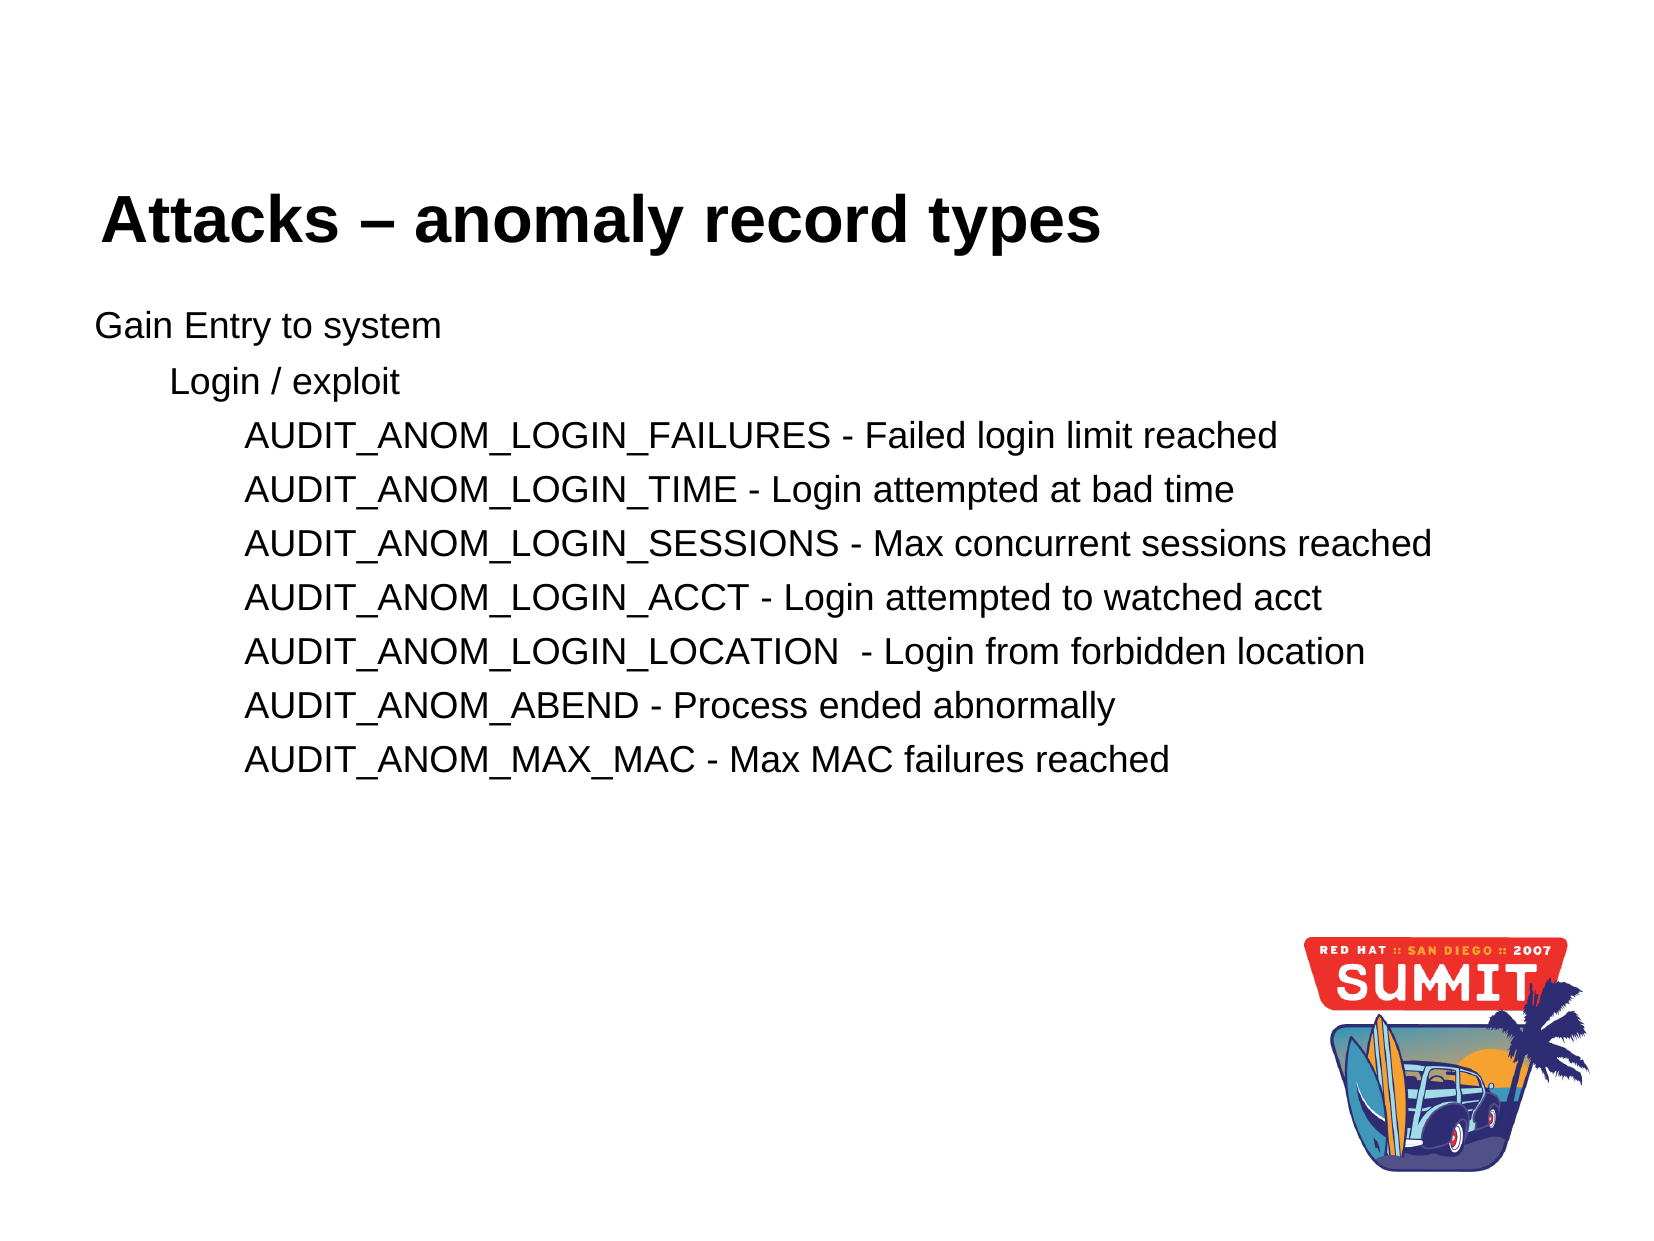

# Attacks – anomaly record types
Gain Entry to system
Login / exploit
AUDIT_ANOM_LOGIN_FAILURES - Failed login limit reached
AUDIT_ANOM_LOGIN_TIME - Login attempted at bad time
AUDIT_ANOM_LOGIN_SESSIONS - Max concurrent sessions reached
AUDIT_ANOM_LOGIN_ACCT - Login attempted to watched acct
AUDIT_ANOM_LOGIN_LOCATION - Login from forbidden location
AUDIT_ANOM_ABEND - Process ended abnormally
AUDIT_ANOM_MAX_MAC - Max MAC failures reached